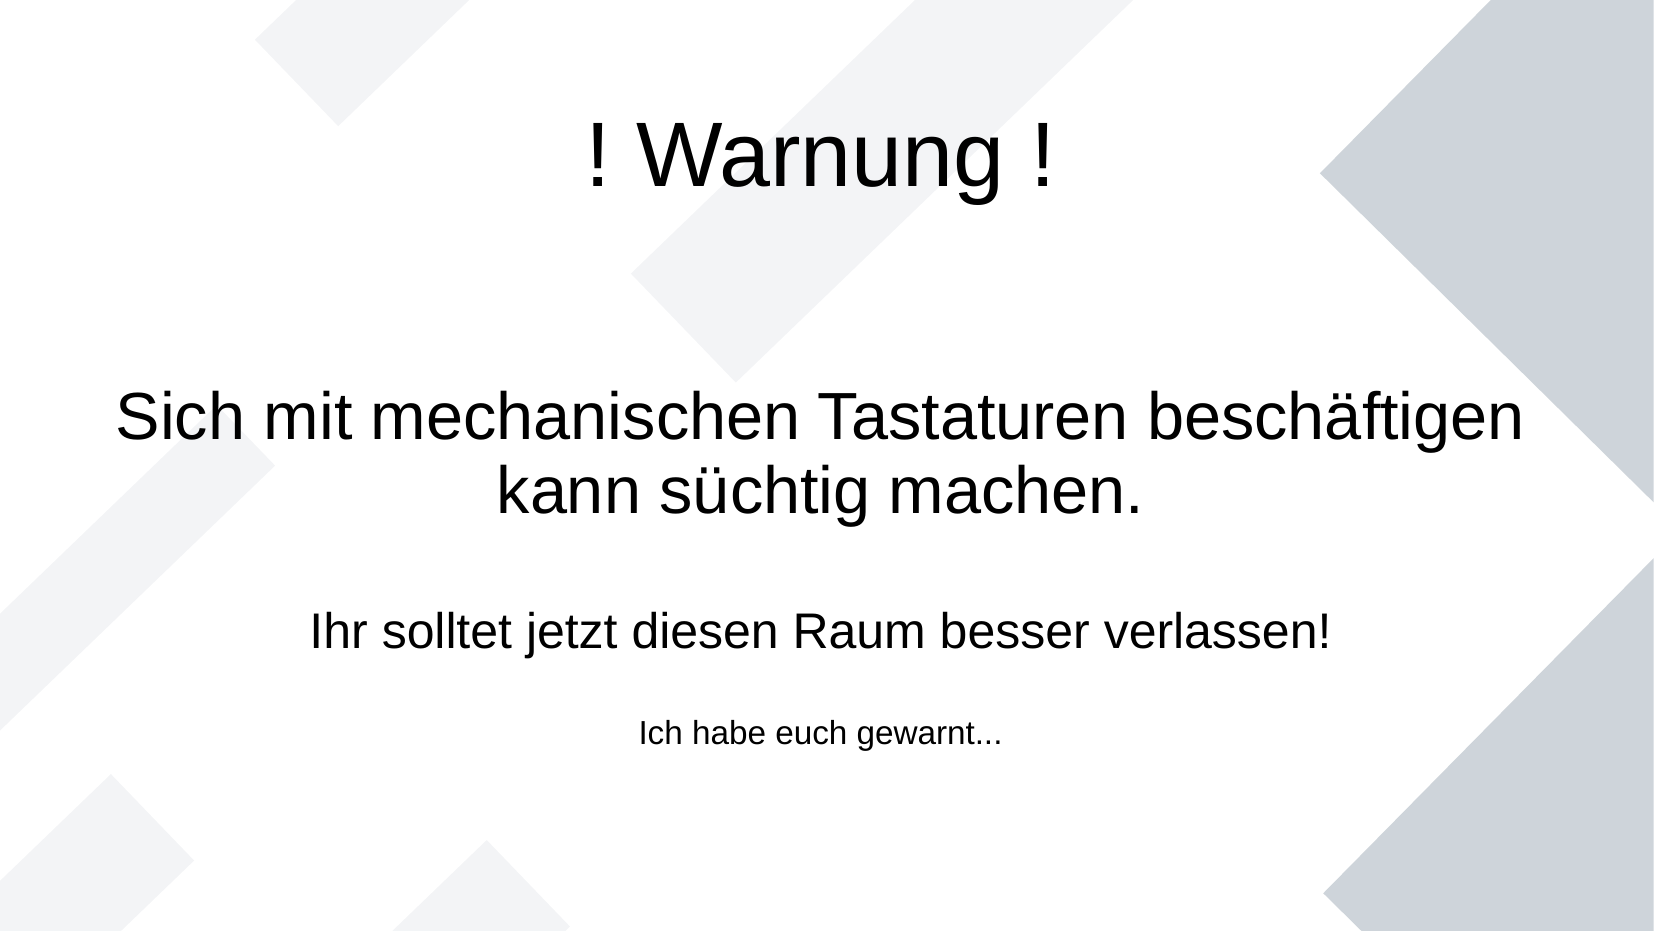

# ! Warnung !
Sich mit mechanischen Tastaturen beschäftigen kann süchtig machen.
Ihr solltet jetzt diesen Raum besser verlassen!
Ich habe euch gewarnt...